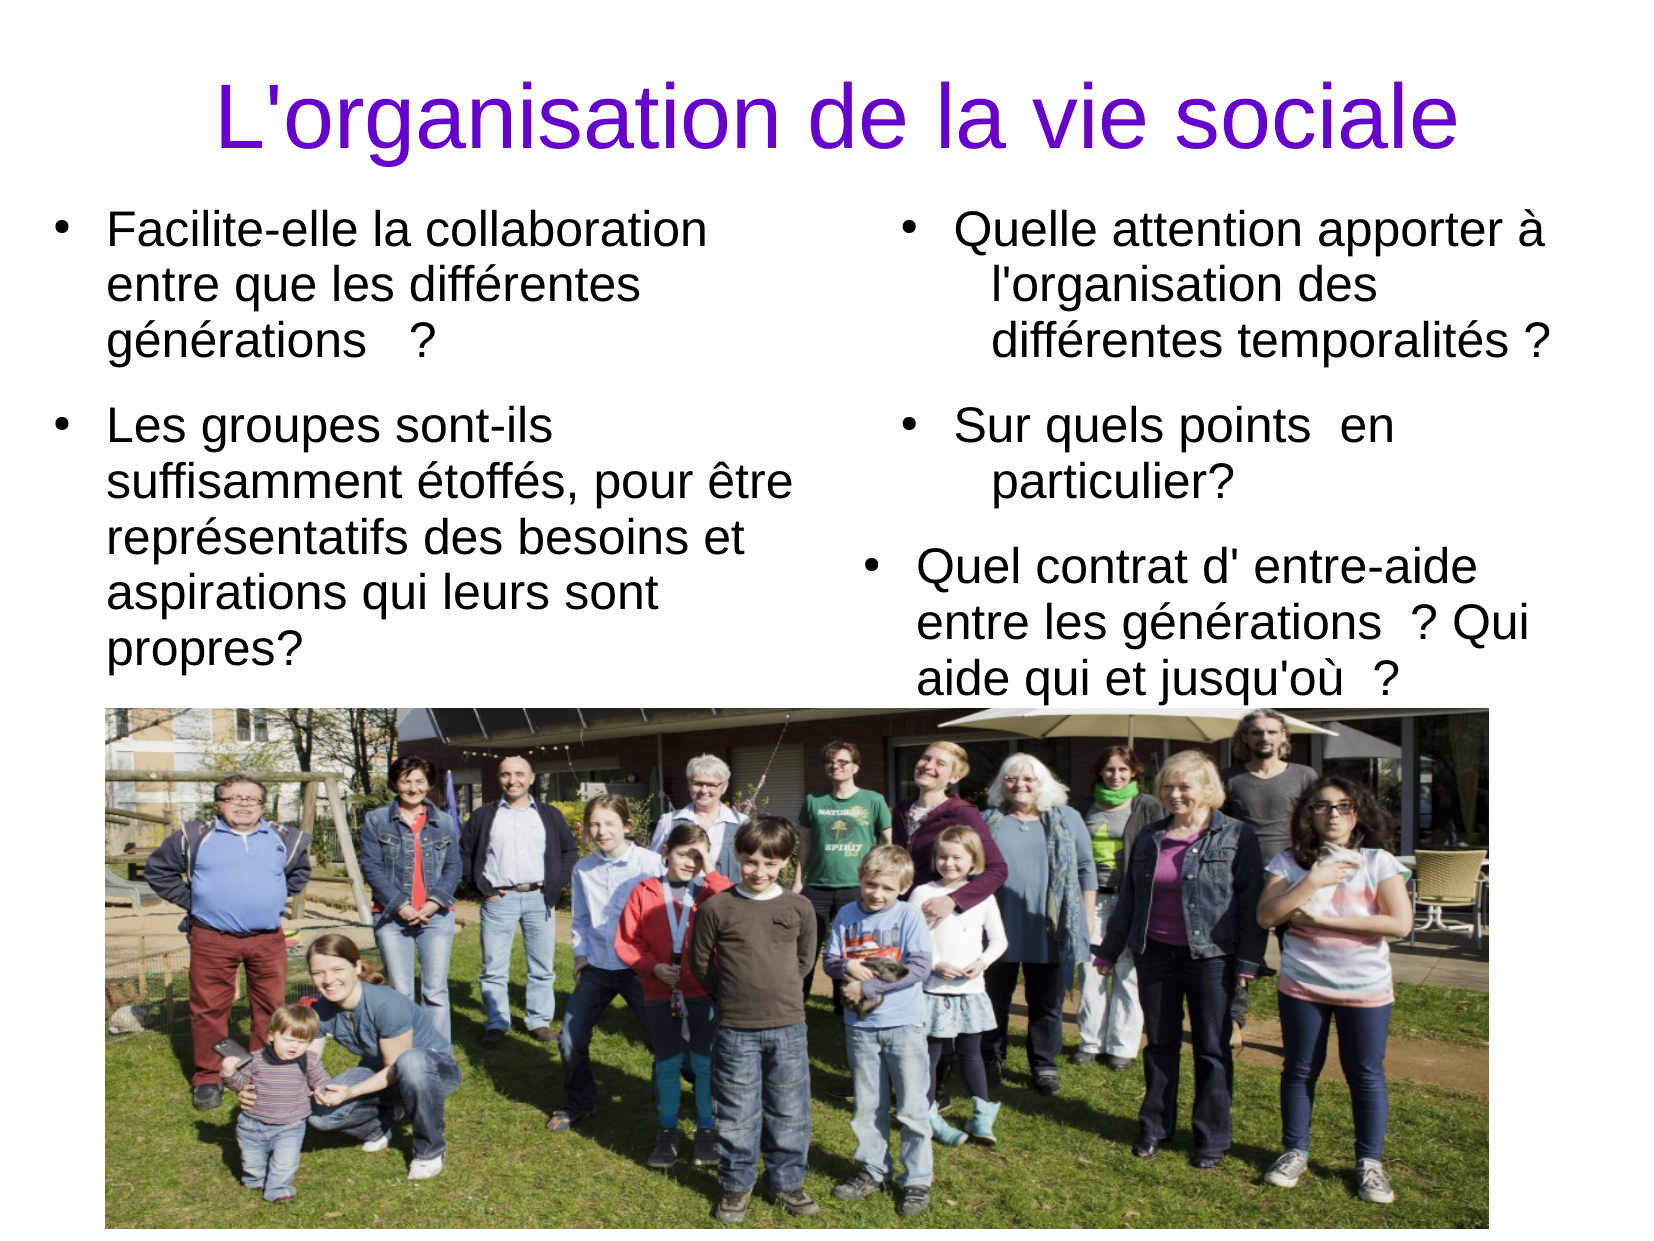

# L'organisation de la vie sociale
Facilite-elle la collaboration entre que les différentes générations   ?
Les groupes sont-ils suffisamment étoffés, pour être représentatifs des besoins et aspirations qui leurs sont propres?
Quelle attention apporter à l'organisation des différentes temporalités ?
Sur quels points  en particulier?
Quel contrat d' entre-aide entre les générations  ? Qui aide qui et jusqu'où  ?